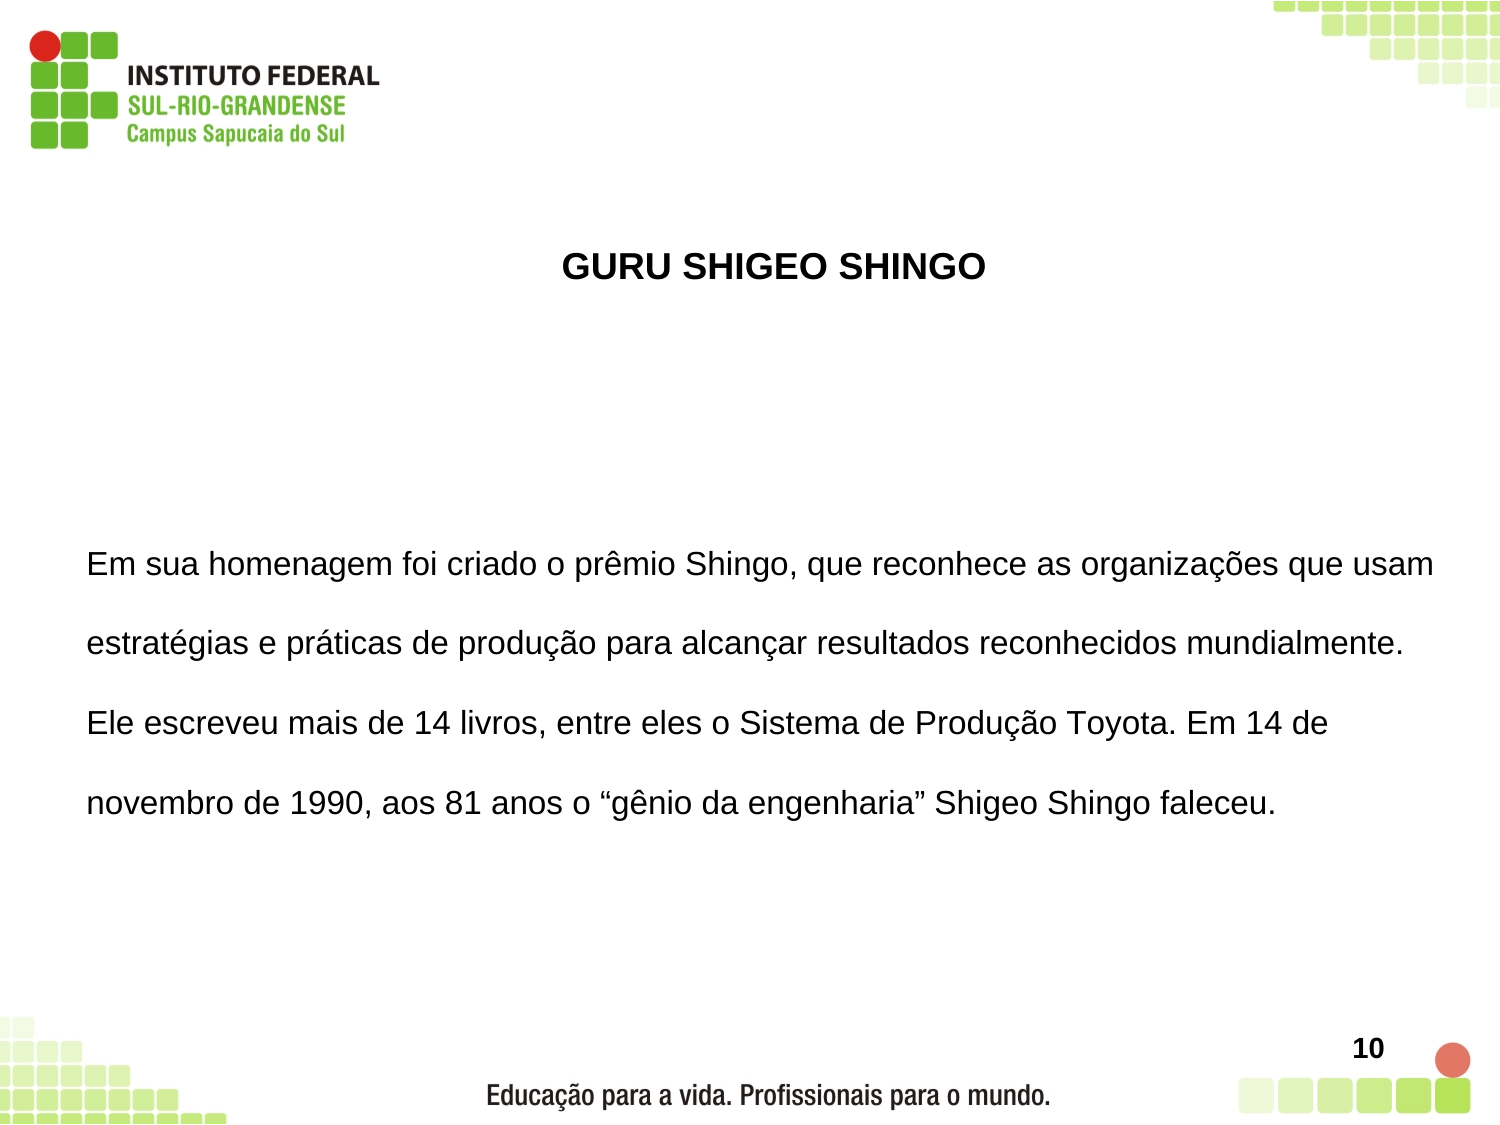

GURU SHIGEO SHINGO
Em sua homenagem foi criado o prêmio Shingo, que reconhece as organizações que usam estratégias e práticas de produção para alcançar resultados reconhecidos mundialmente. Ele escreveu mais de 14 livros, entre eles o Sistema de Produção Toyota. Em 14 de novembro de 1990, aos 81 anos o “gênio da engenharia” Shigeo Shingo faleceu.